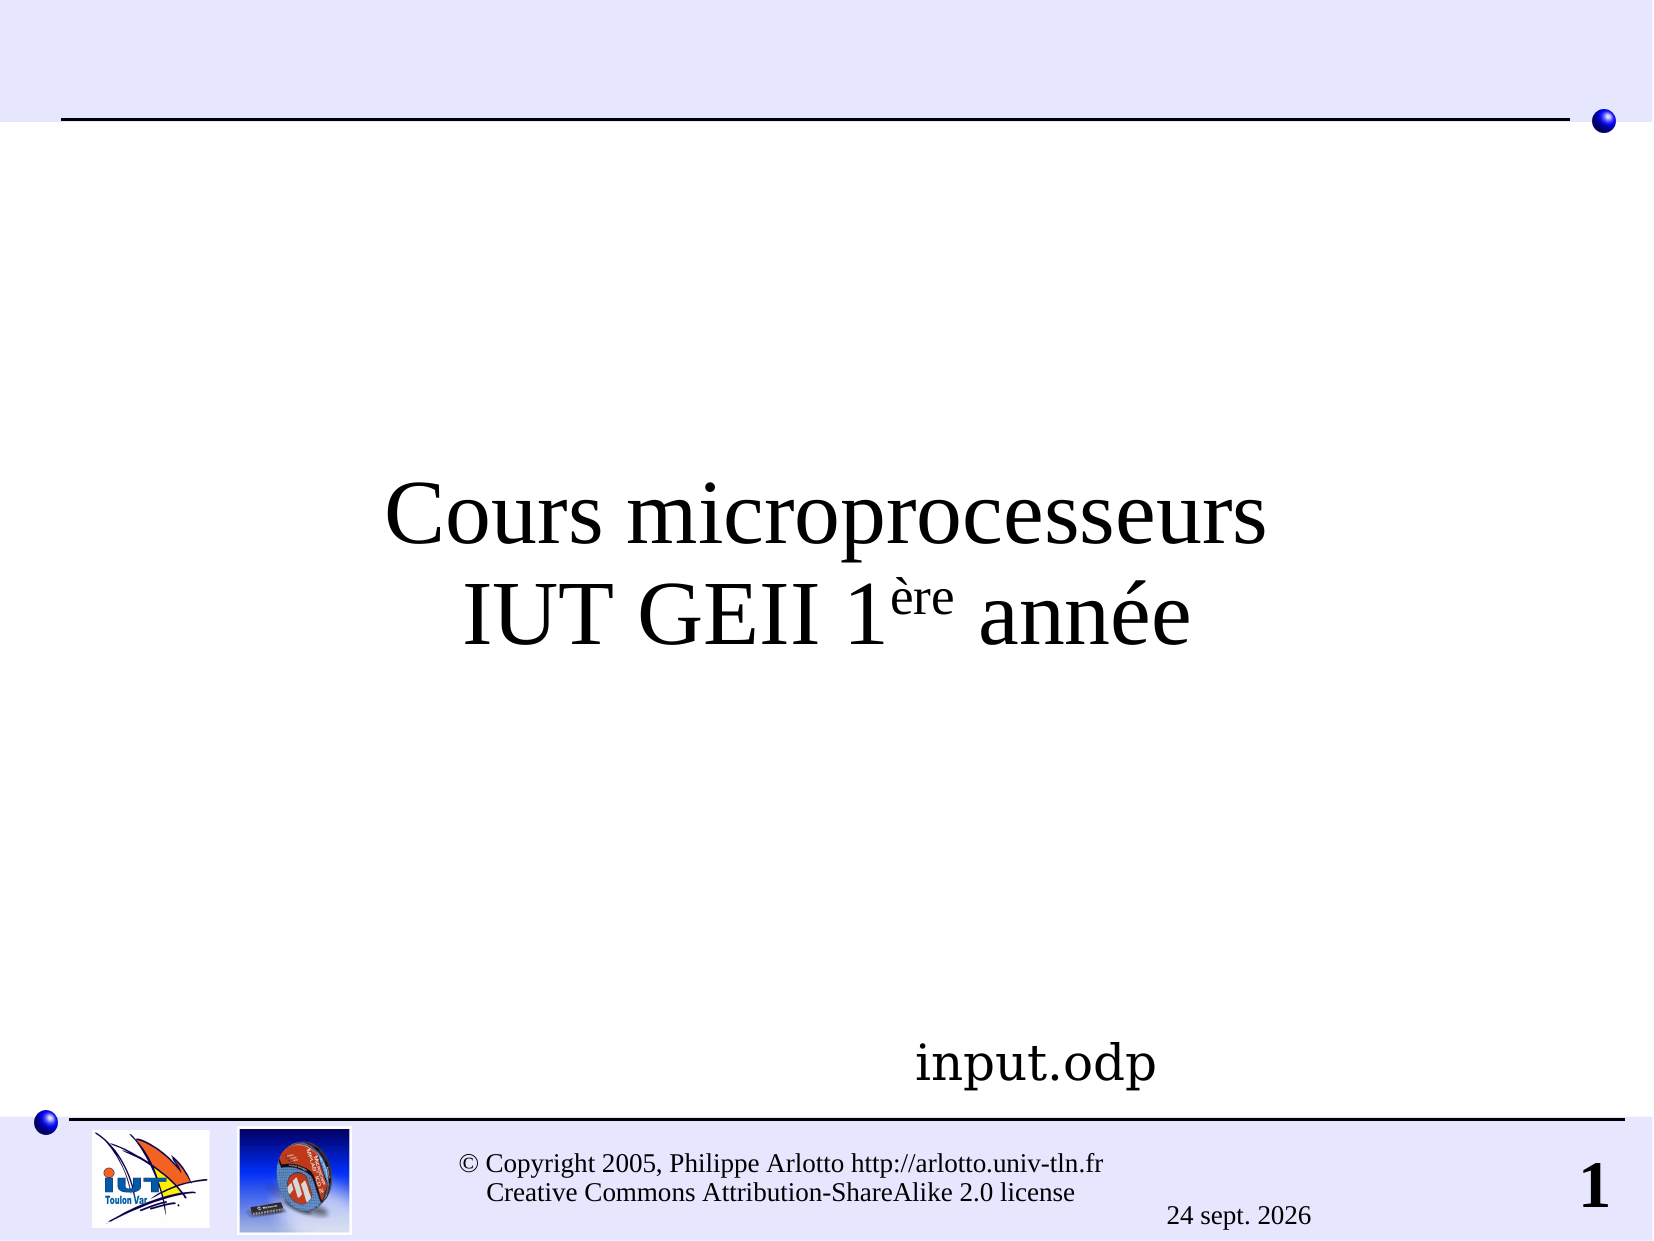

#
Cours microprocesseurs
IUT GEII 1ère année
input.odp